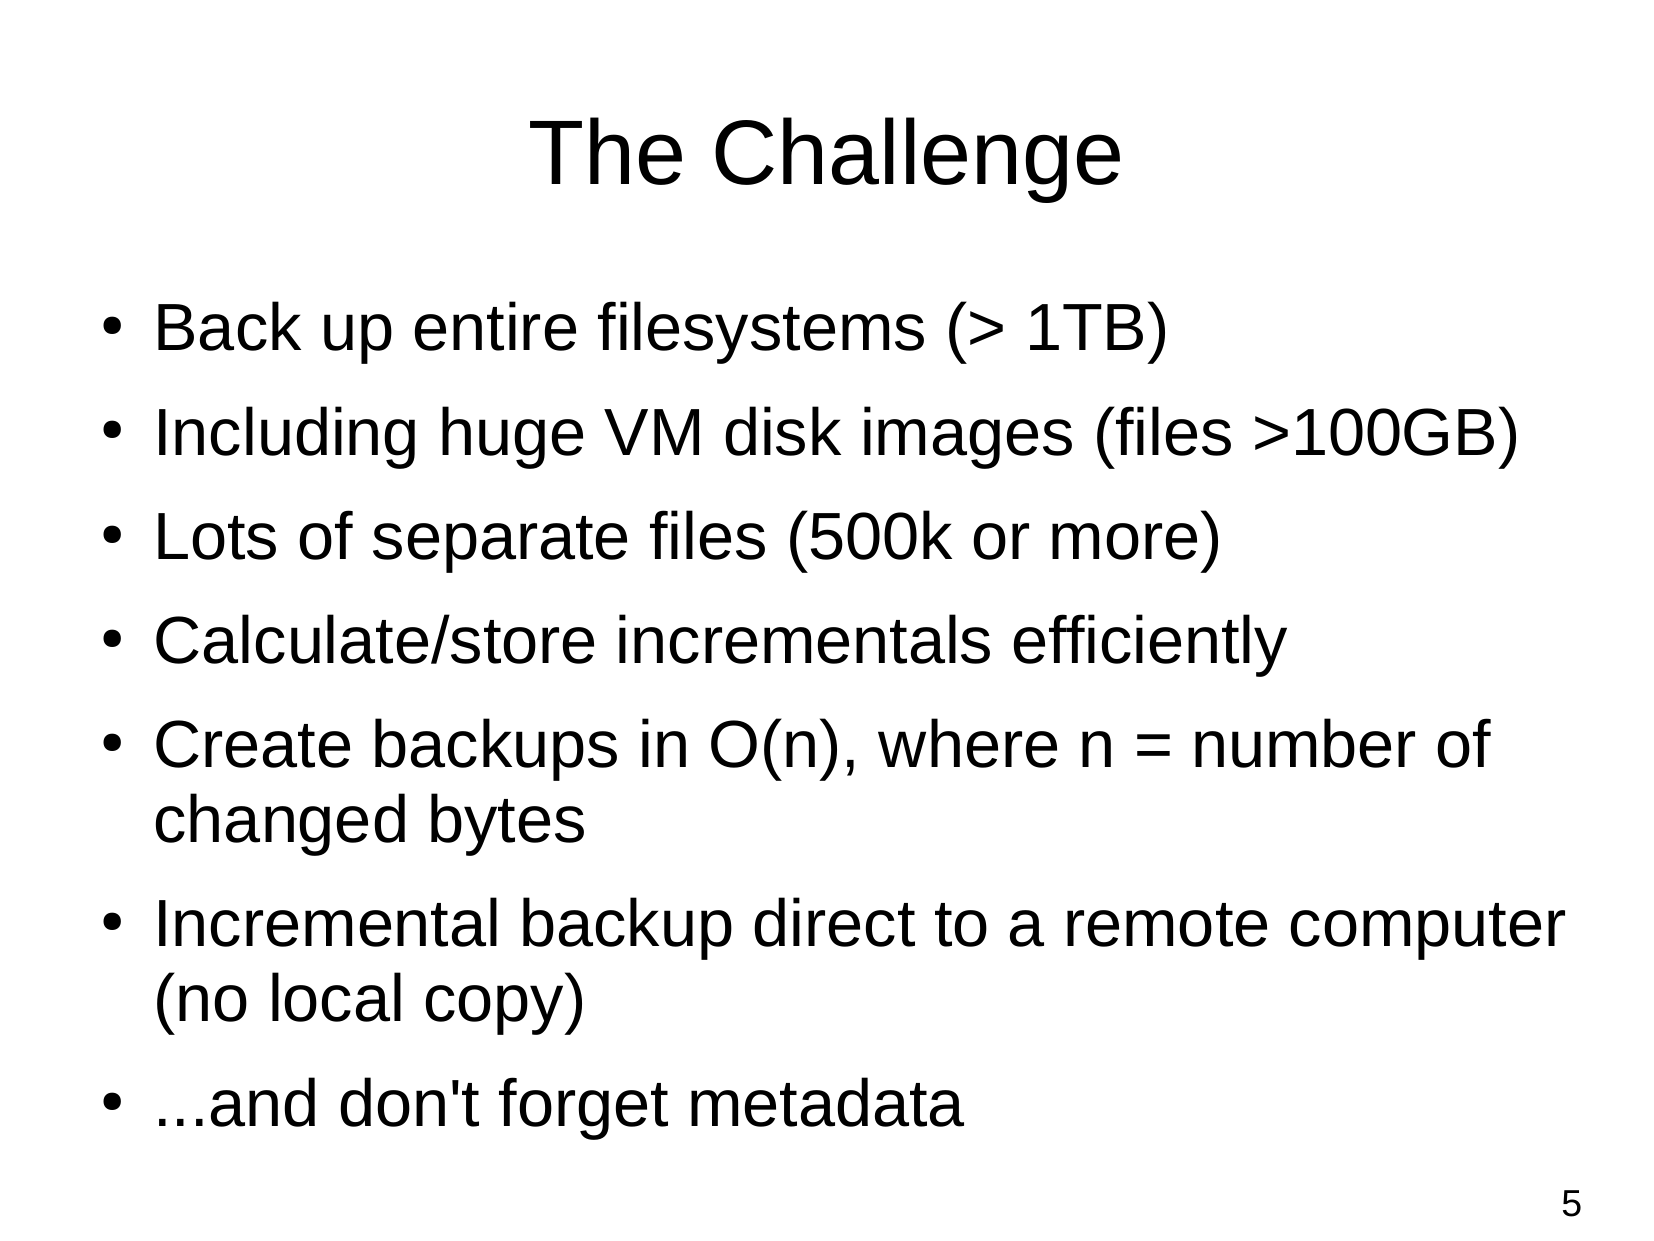

# The Challenge
Back up entire filesystems (> 1TB)
Including huge VM disk images (files >100GB)
Lots of separate files (500k or more)
Calculate/store incrementals efficiently
Create backups in O(n), where n = number of changed bytes
Incremental backup direct to a remote computer (no local copy)
...and don't forget metadata
5